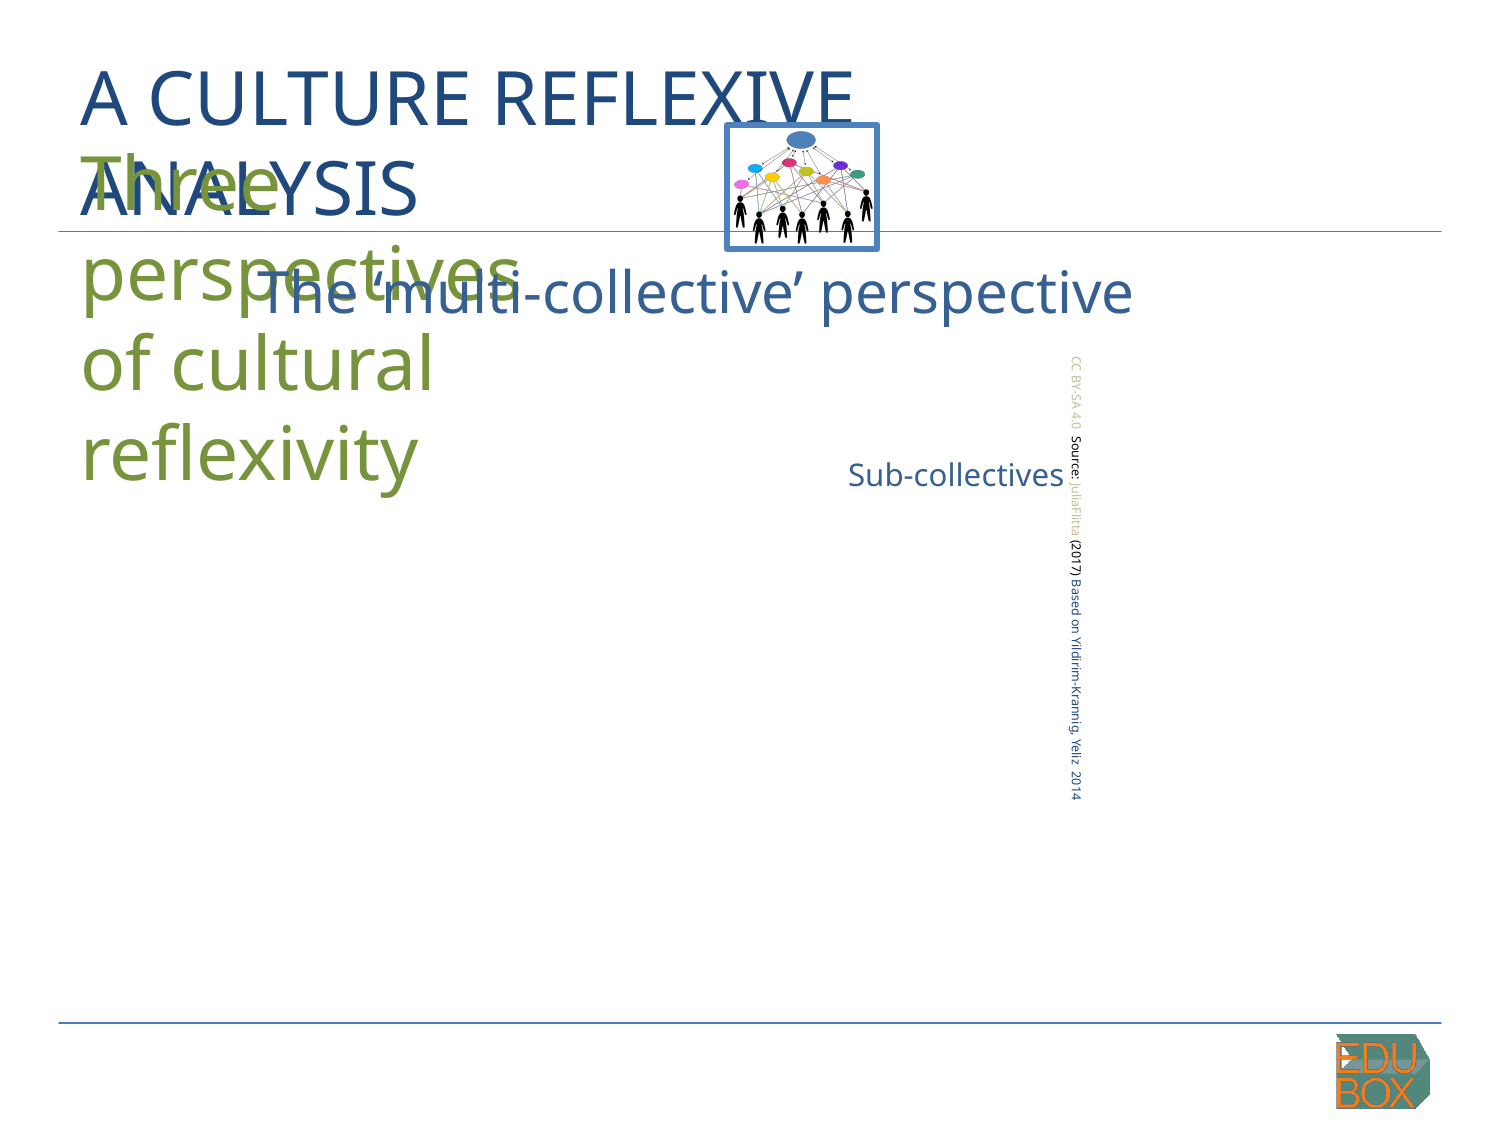

# A CULTURE REFLEXIVE ANALYSIS
Three perspectives of cultural reflexivity
The ‘multi-collective’ perspective
Roof-
collective
Sub-collectives
CC BY-SA 4.0 Source: JuliaFlitta (2017) Based on Yildirim-Krannig, Yeliz 2014